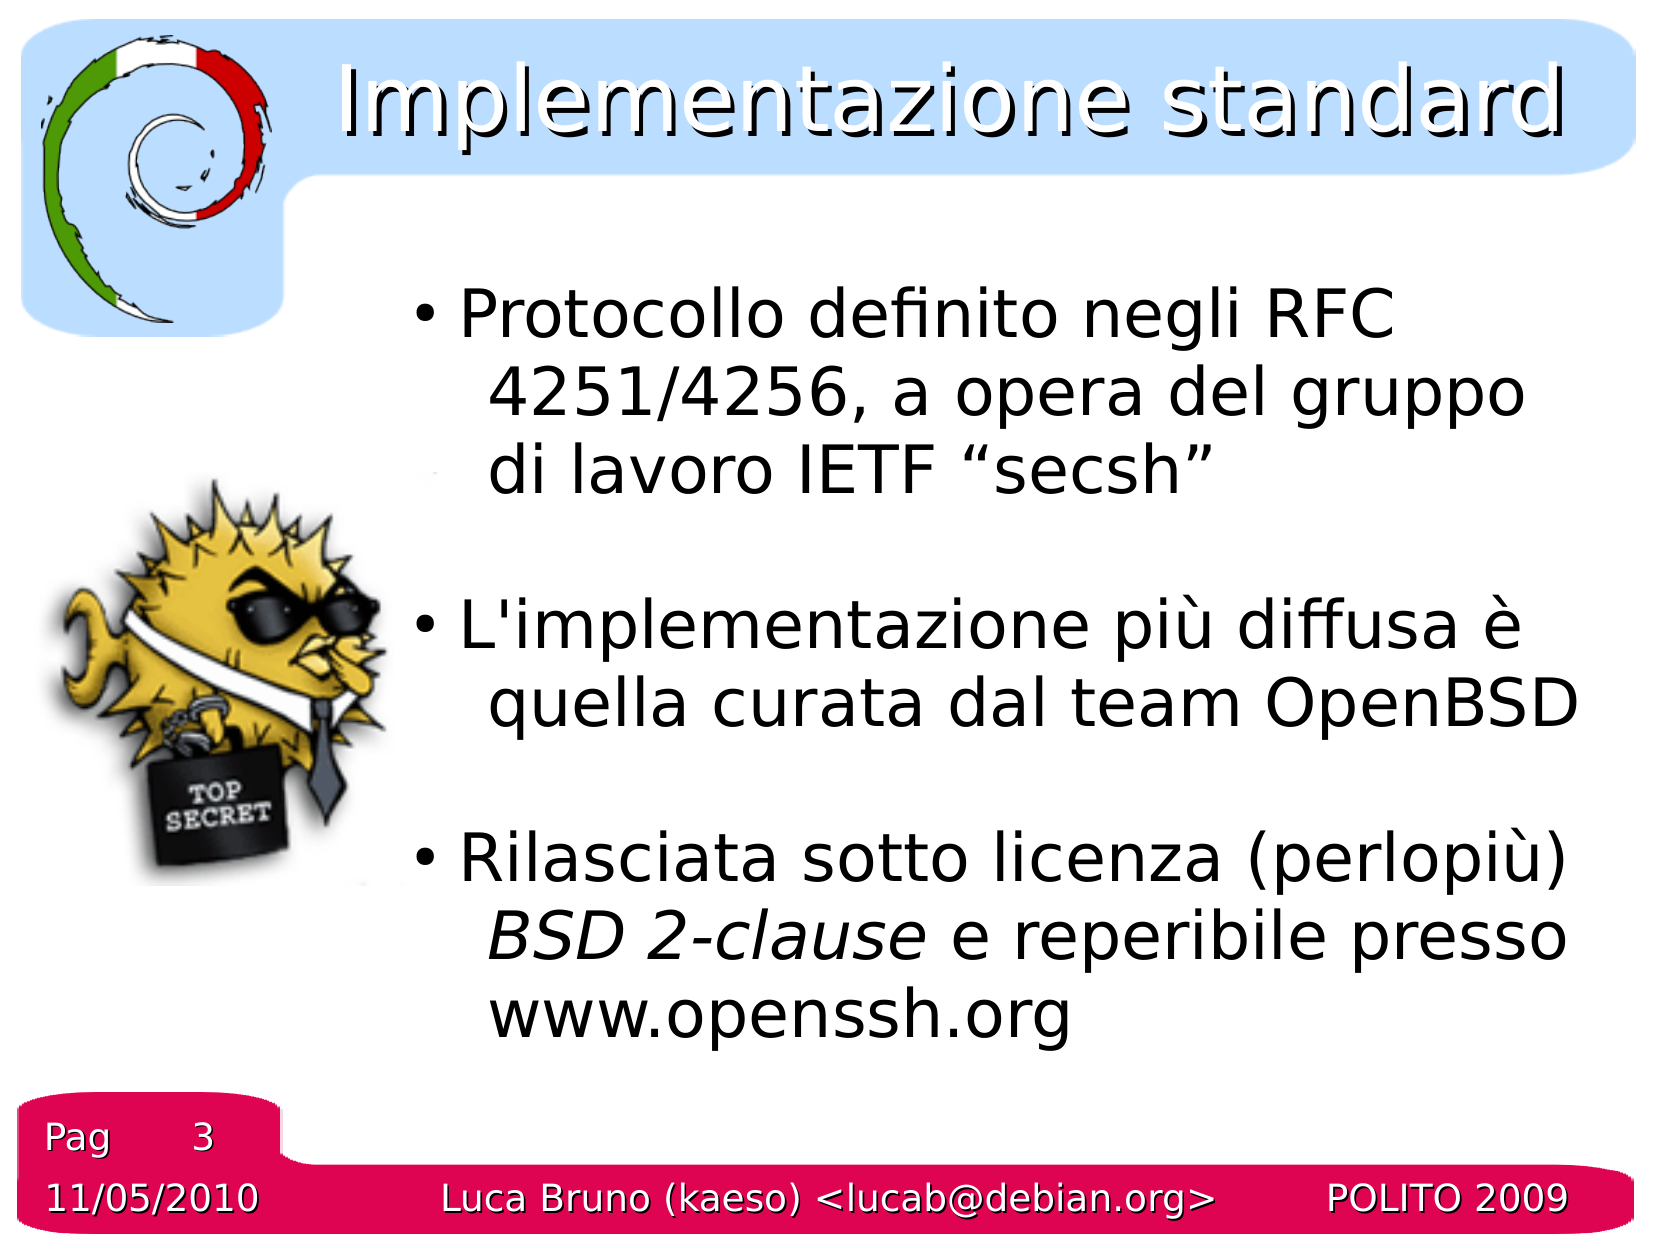

# Implementazione standard
 Protocollo definito negli RFC 				4251/4256, a opera del gruppo
	di lavoro IETF “secsh”
 L'implementazione più diffusa è 		quella curata dal team OpenBSD
 Rilasciata sotto licenza (perlopiù)
	BSD 2-clause e reperibile presso 		www.openssh.org
Pag
Luca Bruno (kaeso) <lucab@debian.org> 		POLITO 2009
11/05/2010